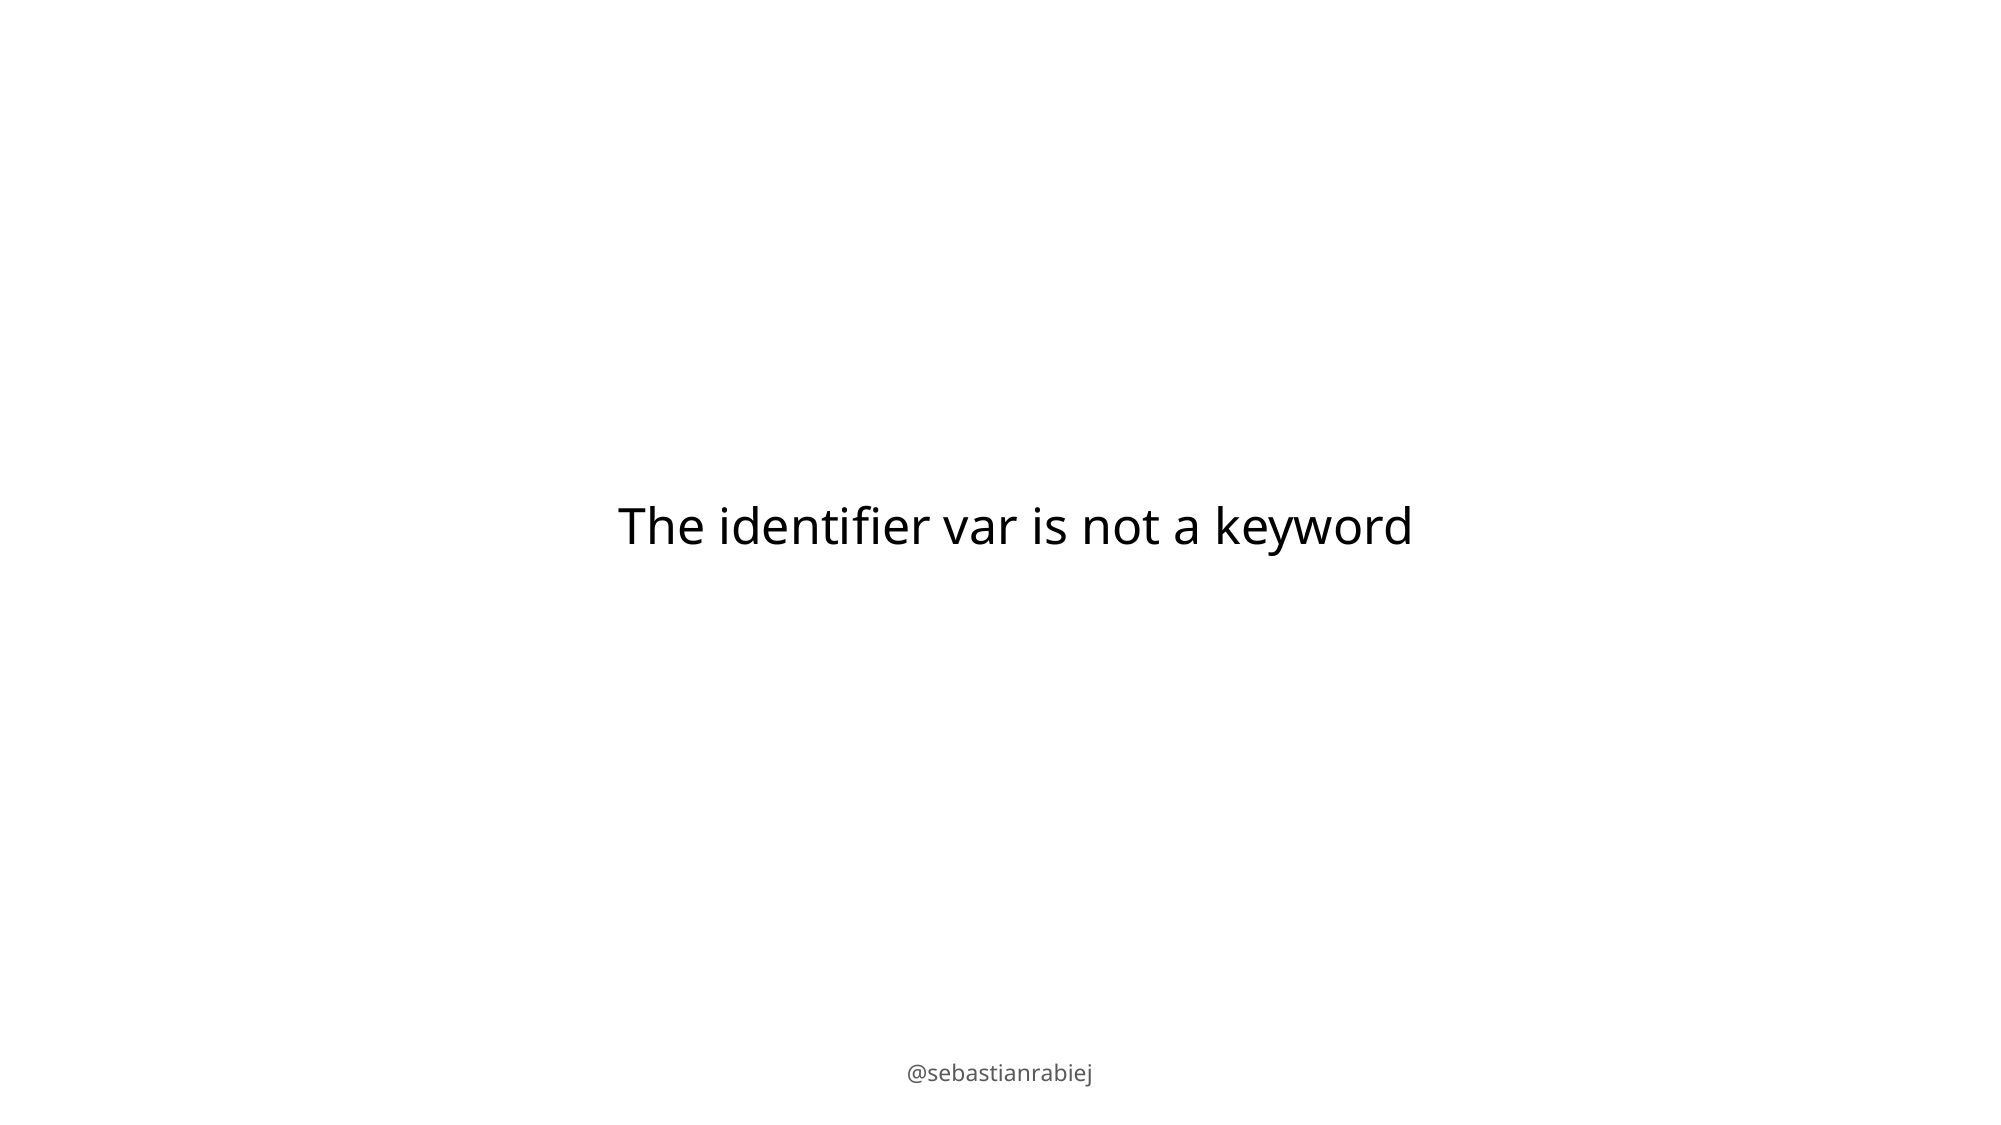

The identifier var is not a keyword
@sebastianrabiej